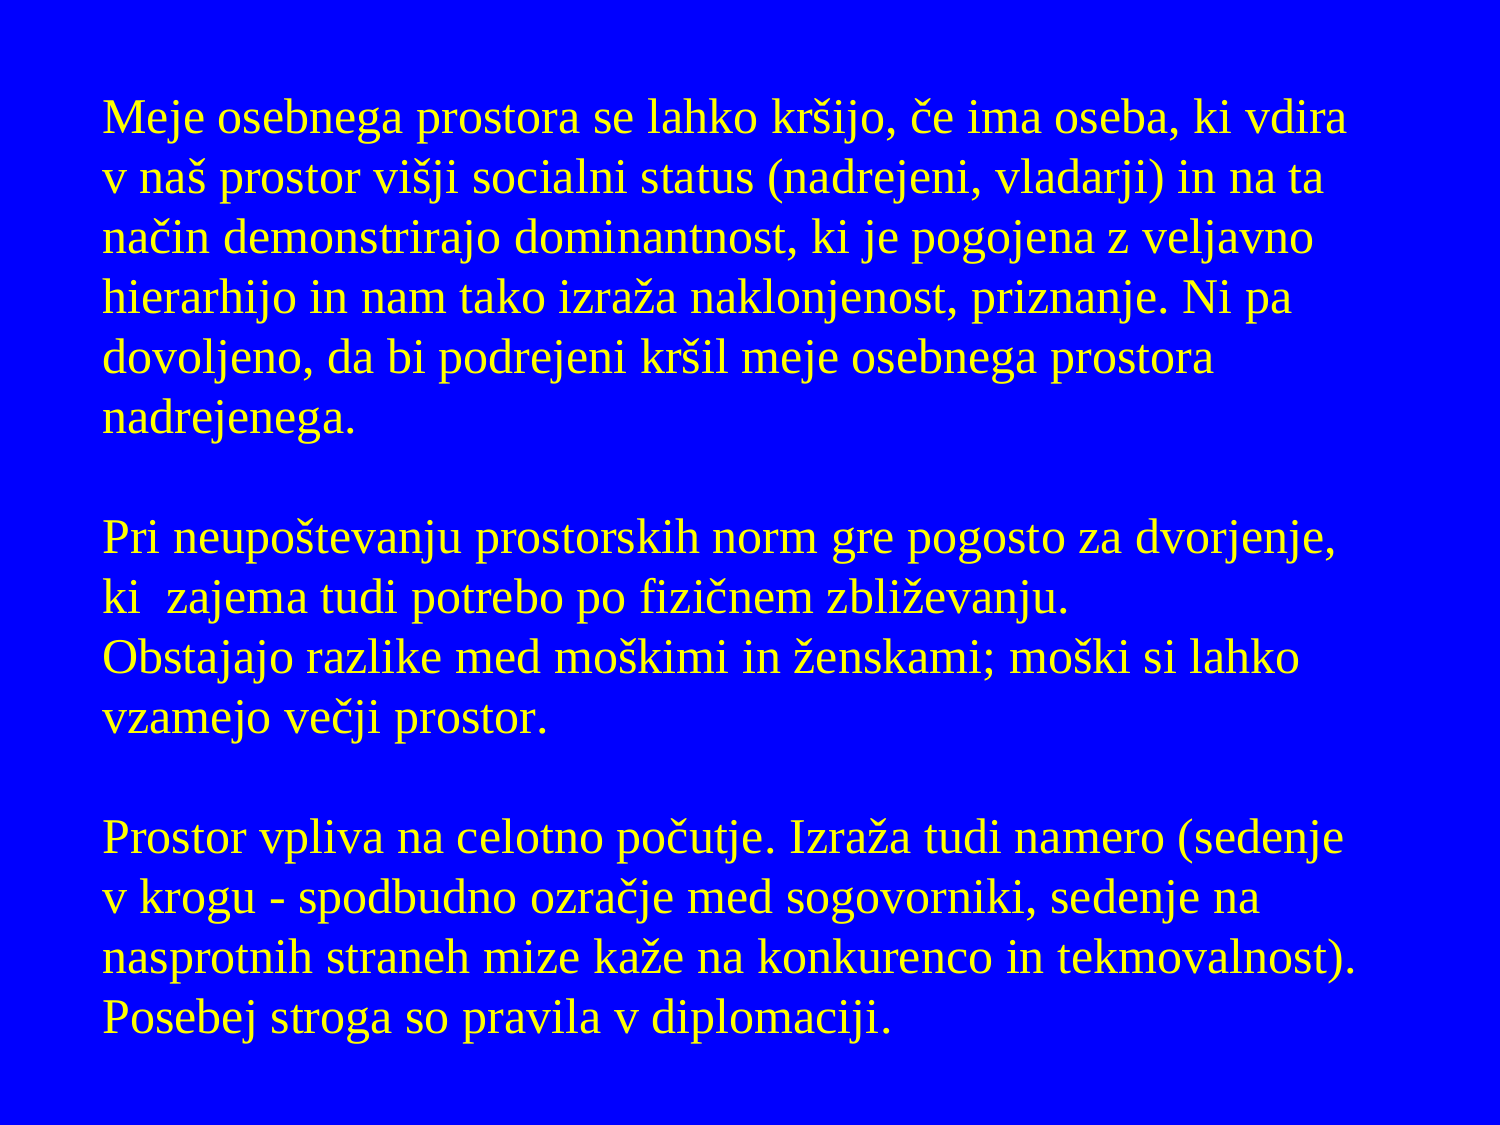

# Meje osebnega prostora se lahko kršijo, če ima oseba, ki vdira v naš prostor višji socialni status (nadrejeni, vladarji) in na ta način demonstrirajo dominantnost, ki je pogojena z veljavno hierarhijo in nam tako izraža naklonjenost, priznanje. Ni pa dovoljeno, da bi podrejeni kršil meje osebnega prostora nadrejenega. Pri neupoštevanju prostorskih norm gre pogosto za dvorjenje, ki zajema tudi potrebo po fizičnem zbliževanju. Obstajajo razlike med moškimi in ženskami; moški si lahko vzamejo večji prostor. Prostor vpliva na celotno počutje. Izraža tudi namero (sedenje v krogu - spodbudno ozračje med sogovorniki, sedenje na nasprotnih straneh mize kaže na konkurenco in tekmovalnost). Posebej stroga so pravila v diplomaciji.